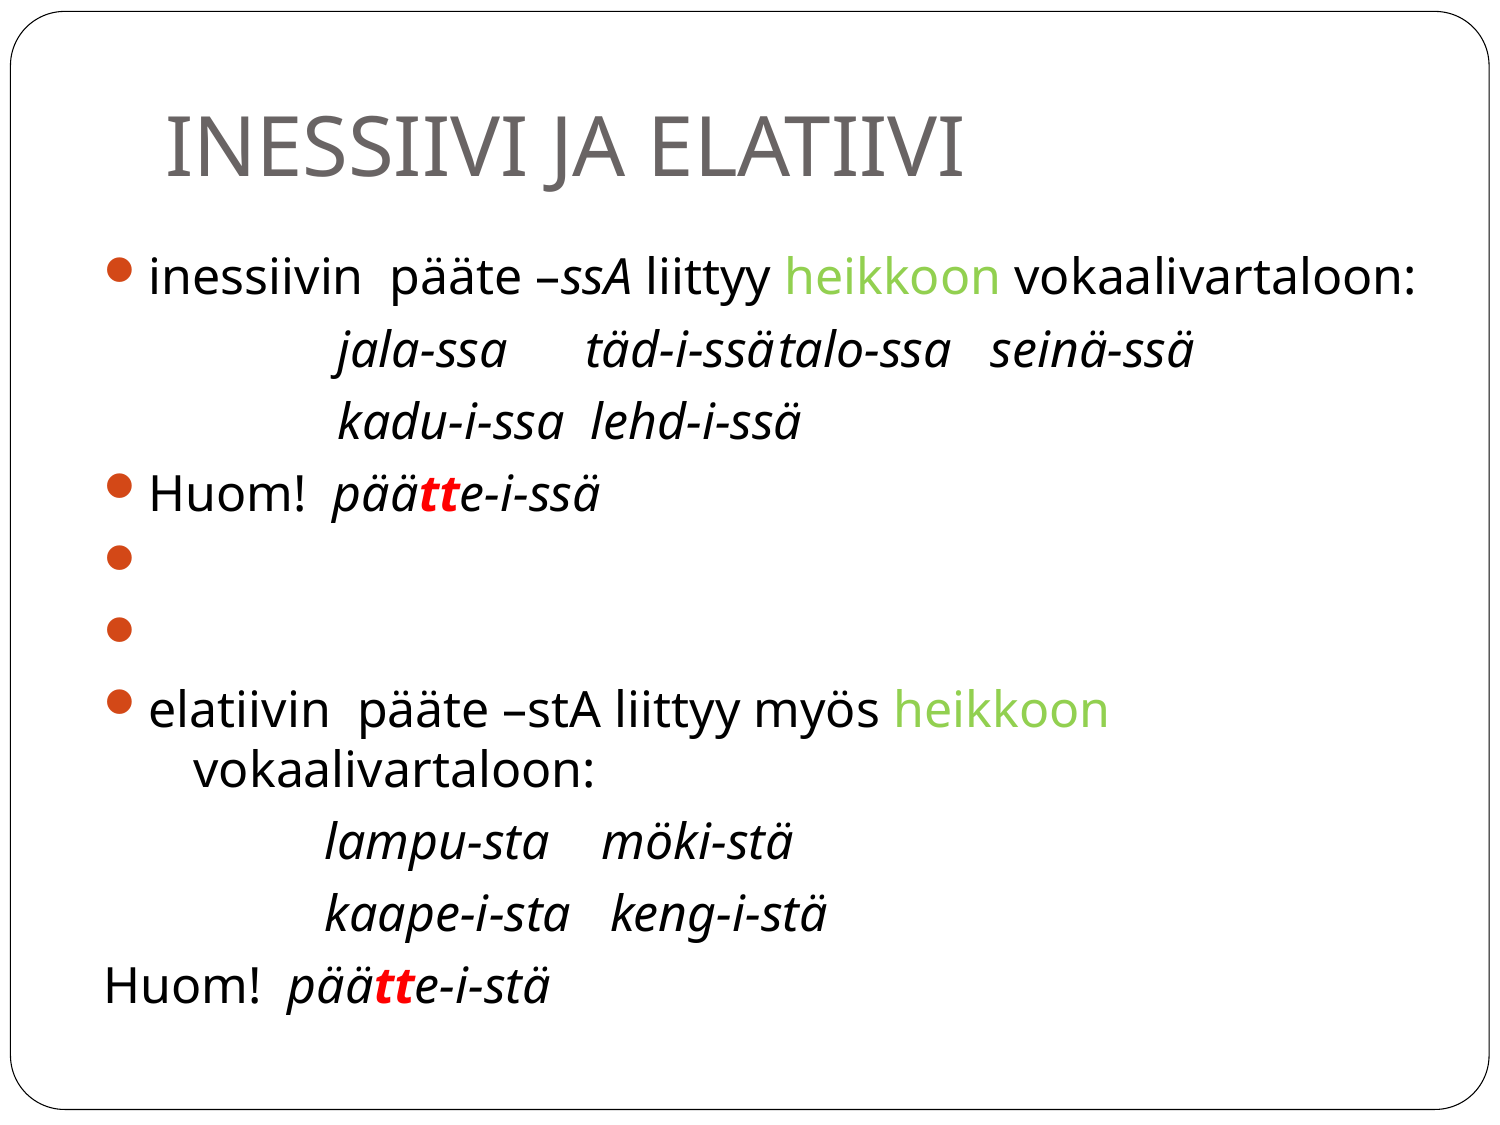

# INESSIIVI JA ELATIIVI
inessiivin pääte –ssA liittyy heikkoon vokaalivartaloon:
 jala-ssa täd-i-ssä	talo-ssa seinä-ssä
 kadu-i-ssa lehd-i-ssä
Huom! päätte-i-ssä
elatiivin pääte –stA liittyy myös heikkoon vokaalivartaloon:
 lampu-sta möki-stä
 kaape-i-sta keng-i-stä
Huom! päätte-i-stä